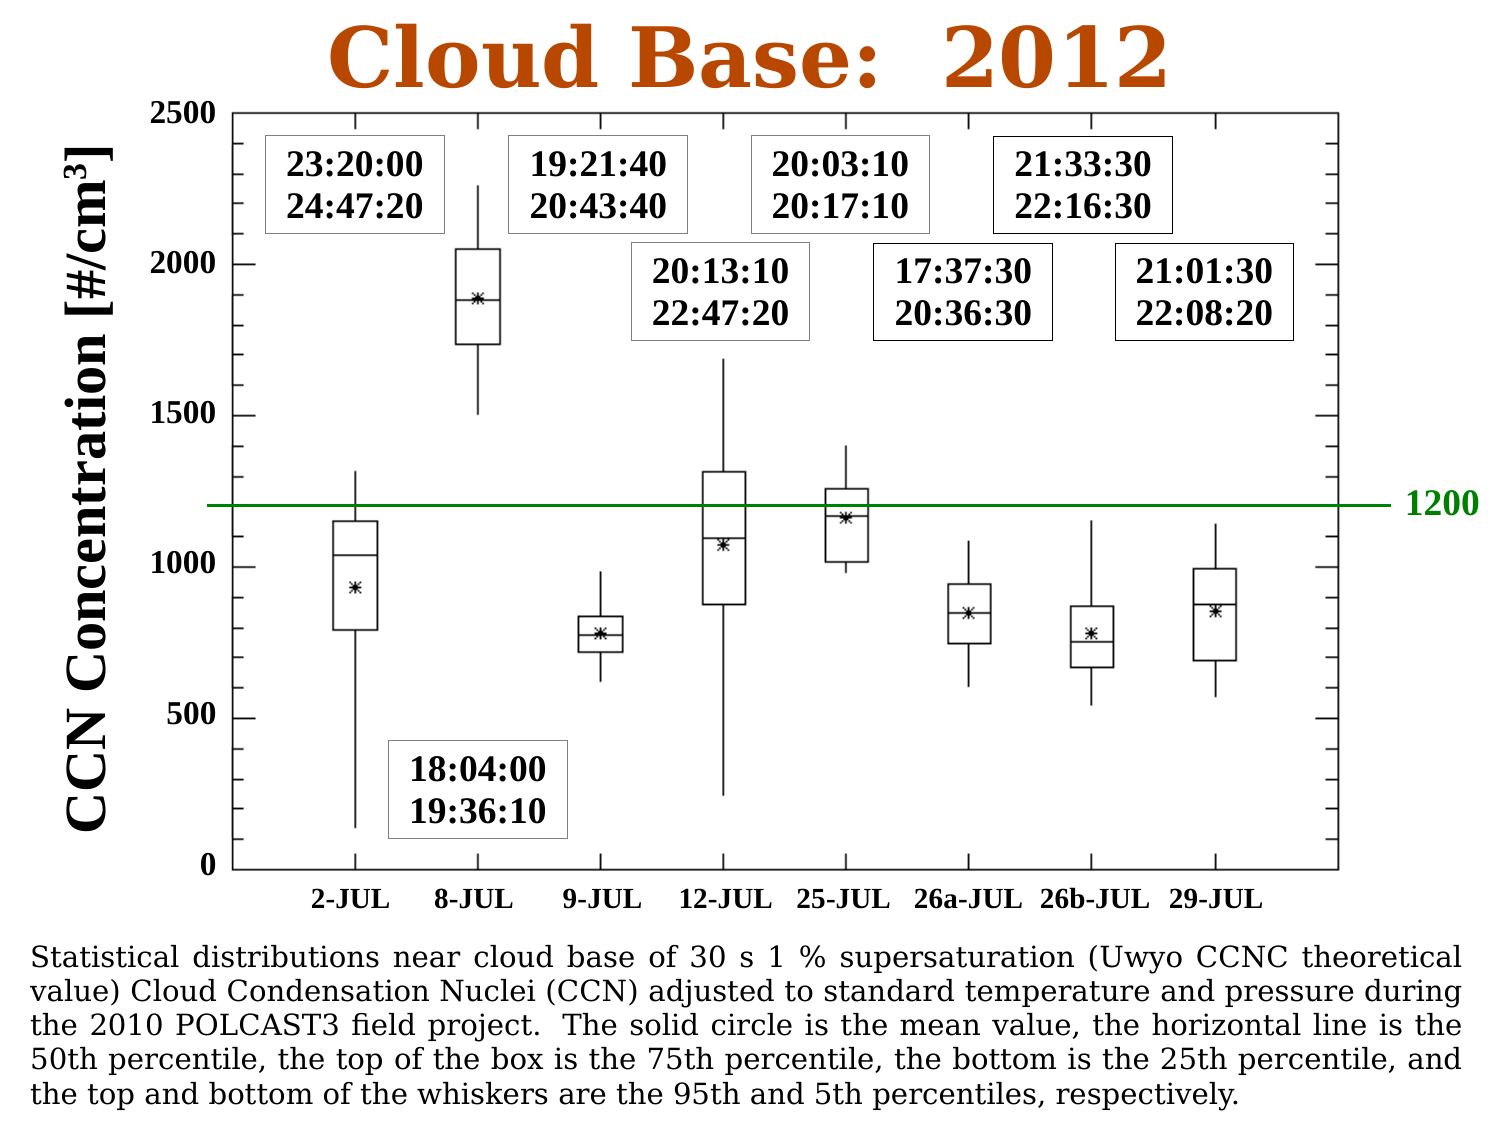

# Cloud Base: 2012
2500
23:20:00
24:47:20
19:21:40
20:43:40
20:03:10
20:17:10
21:33:30
22:16:30
2000
20:13:10
22:47:20
17:37:30
20:36:30
21:01:30
22:08:20
1500
CCN Concentration [#/cm3]
1200
1000
500
18:04:00
19:36:10
0
2-JUL
8-JUL
9-JUL
12-JUL
25-JUL
26a-JUL
26b-JUL
29-JUL
Statistical distributions near cloud base of 30 s 1 % supersaturation (Uwyo CCNC theoretical value) Cloud Condensation Nuclei (CCN) adjusted to standard temperature and pressure during the 2010 POLCAST3 field project.  The solid circle is the mean value, the horizontal line is the 50th percentile, the top of the box is the 75th percentile, the bottom is the 25th percentile, and the top and bottom of the whiskers are the 95th and 5th percentiles, respectively.